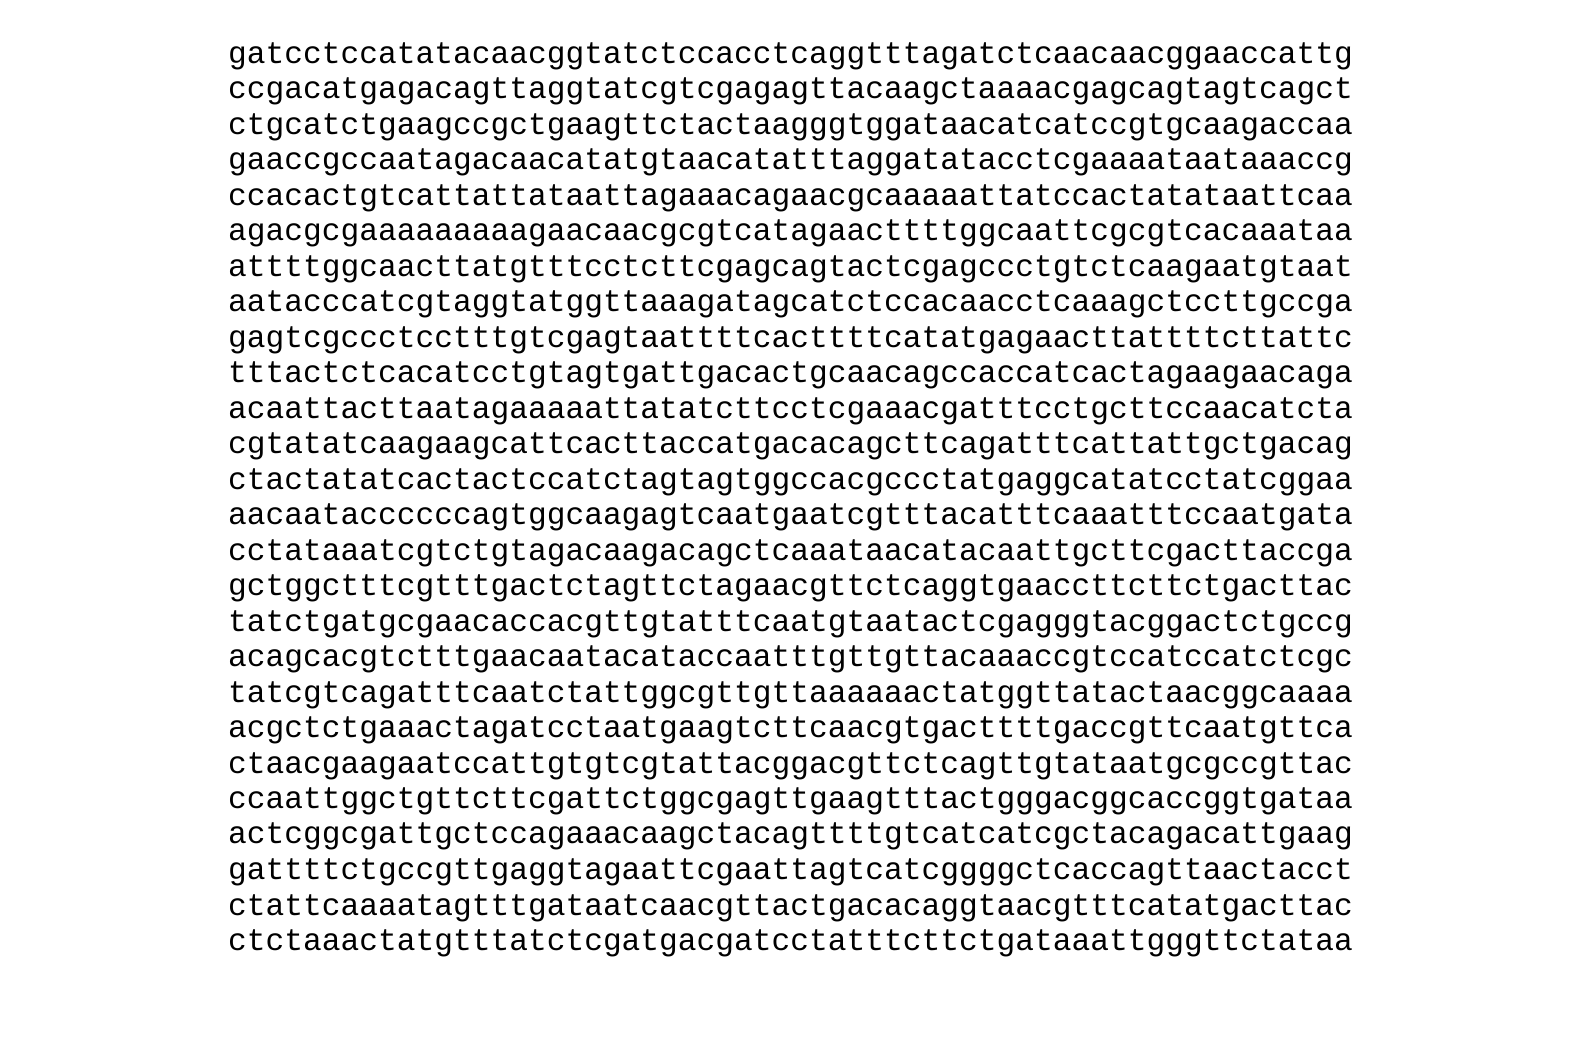

gatcctccatatacaacggtatctccacctcaggtttagatctcaacaacggaaccattg
ccgacatgagacagttaggtatcgtcgagagttacaagctaaaacgagcagtagtcagct
ctgcatctgaagccgctgaagttctactaagggtggataacatcatccgtgcaagaccaa
gaaccgccaatagacaacatatgtaacatatttaggatatacctcgaaaataataaaccg
ccacactgtcattattataattagaaacagaacgcaaaaattatccactatataattcaa
agacgcgaaaaaaaaagaacaacgcgtcatagaacttttggcaattcgcgtcacaaataa
attttggcaacttatgtttcctcttcgagcagtactcgagccctgtctcaagaatgtaat
aatacccatcgtaggtatggttaaagatagcatctccacaacctcaaagctccttgccga
gagtcgccctcctttgtcgagtaattttcacttttcatatgagaacttattttcttattc
tttactctcacatcctgtagtgattgacactgcaacagccaccatcactagaagaacaga
acaattacttaatagaaaaattatatcttcctcgaaacgatttcctgcttccaacatcta
cgtatatcaagaagcattcacttaccatgacacagcttcagatttcattattgctgacag
ctactatatcactactccatctagtagtggccacgccctatgaggcatatcctatcggaa
aacaataccccccagtggcaagagtcaatgaatcgtttacatttcaaatttccaatgata
cctataaatcgtctgtagacaagacagctcaaataacatacaattgcttcgacttaccga
gctggctttcgtttgactctagttctagaacgttctcaggtgaaccttcttctgacttac
tatctgatgcgaacaccacgttgtatttcaatgtaatactcgagggtacggactctgccg
acagcacgtctttgaacaatacataccaatttgttgttacaaaccgtccatccatctcgc
tatcgtcagatttcaatctattggcgttgttaaaaaactatggttatactaacggcaaaa
acgctctgaaactagatcctaatgaagtcttcaacgtgacttttgaccgttcaatgttca
ctaacgaagaatccattgtgtcgtattacggacgttctcagttgtataatgcgccgttac
ccaattggctgttcttcgattctggcgagttgaagtttactgggacggcaccggtgataa
actcggcgattgctccagaaacaagctacagttttgtcatcatcgctacagacattgaag
gattttctgccgttgaggtagaattcgaattagtcatcggggctcaccagttaactacct
ctattcaaaatagtttgataatcaacgttactgacacaggtaacgtttcatatgacttac
ctctaaactatgtttatctcgatgacgatcctatttcttctgataaattgggttctataa